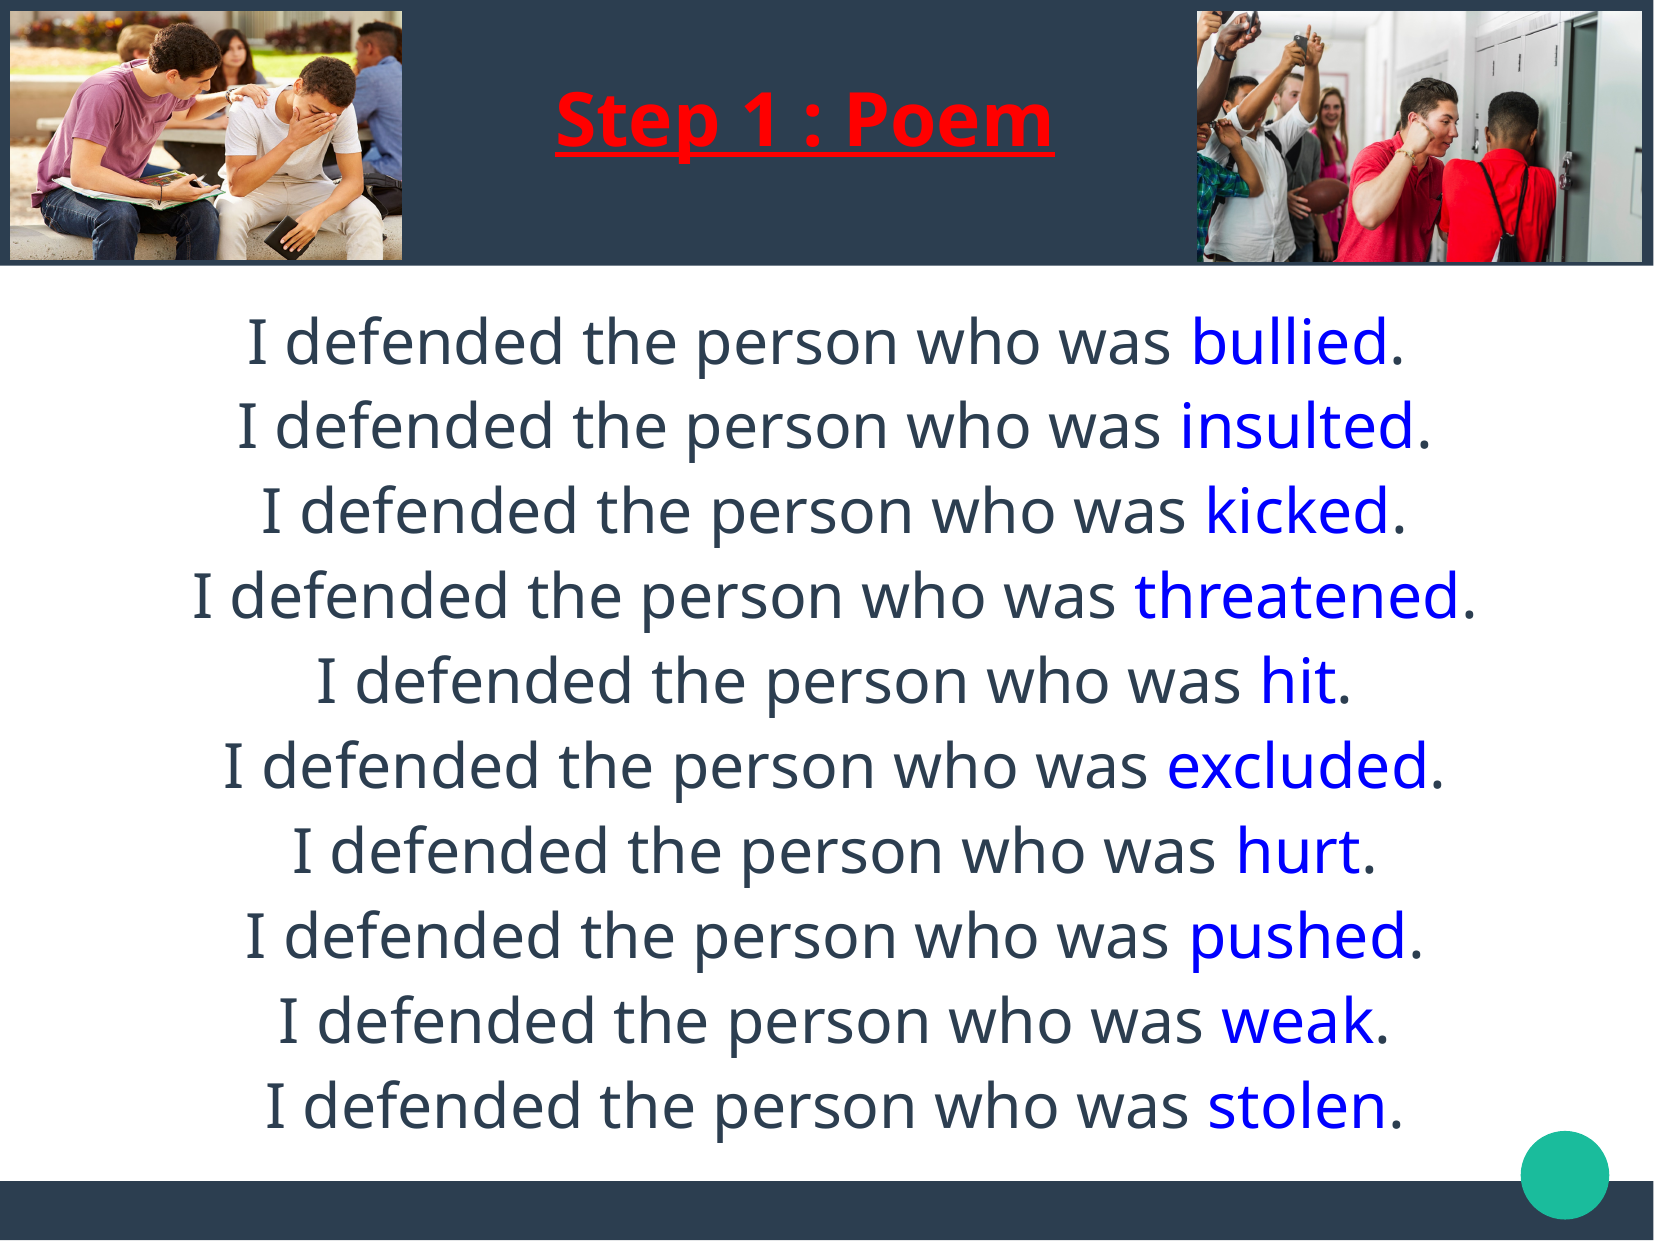

# Step 1 : Poem
I defended the person who was bullied.
I defended the person who was insulted.
I defended the person who was kicked.
I defended the person who was threatened.
I defended the person who was hit.
I defended the person who was excluded.
I defended the person who was hurt.
I defended the person who was pushed.
I defended the person who was weak.
I defended the person who was stolen.